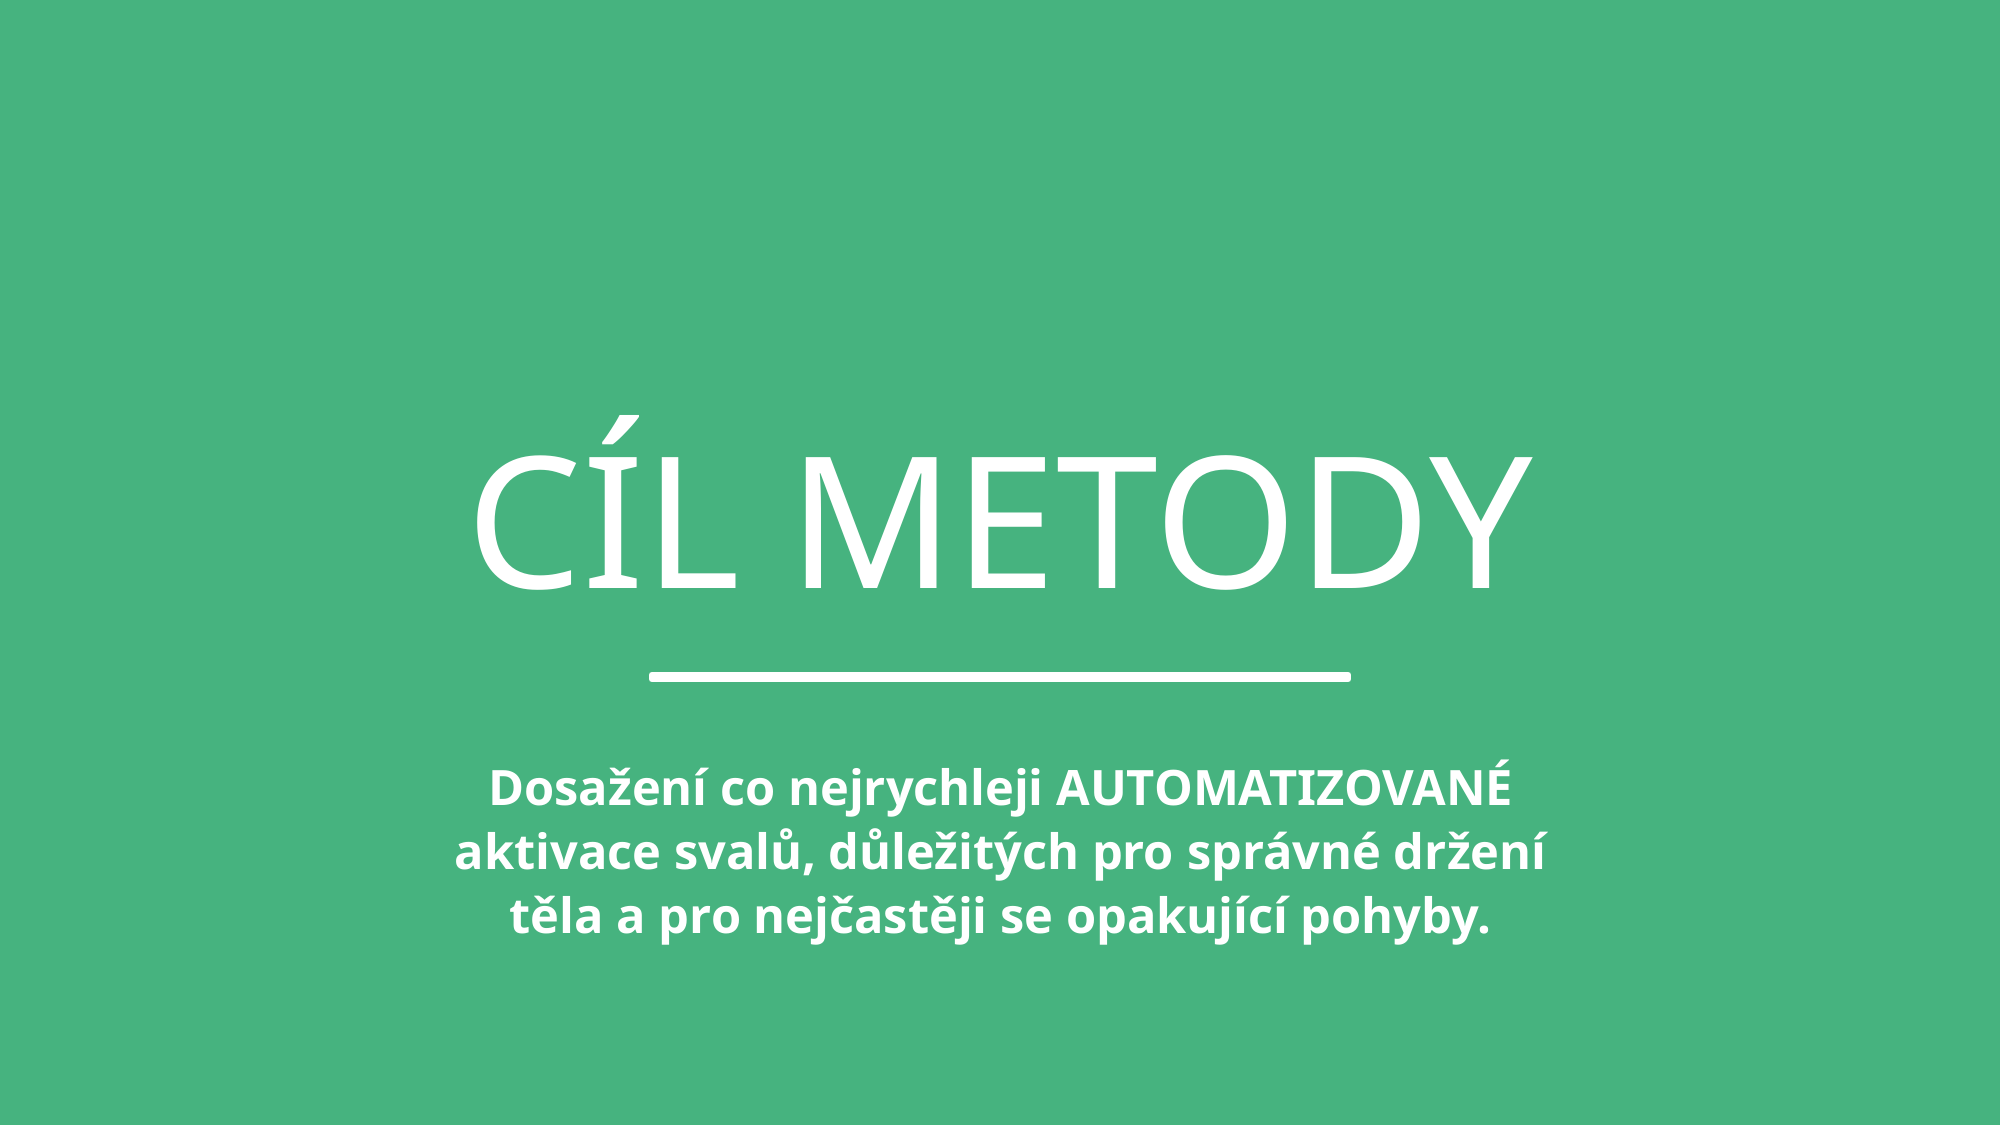

# CÍL METODY
Dosažení co nejrychleji AUTOMATIZOVANÉ aktivace svalů, důležitých pro správné držení těla a pro nejčastěji se opakující pohyby.